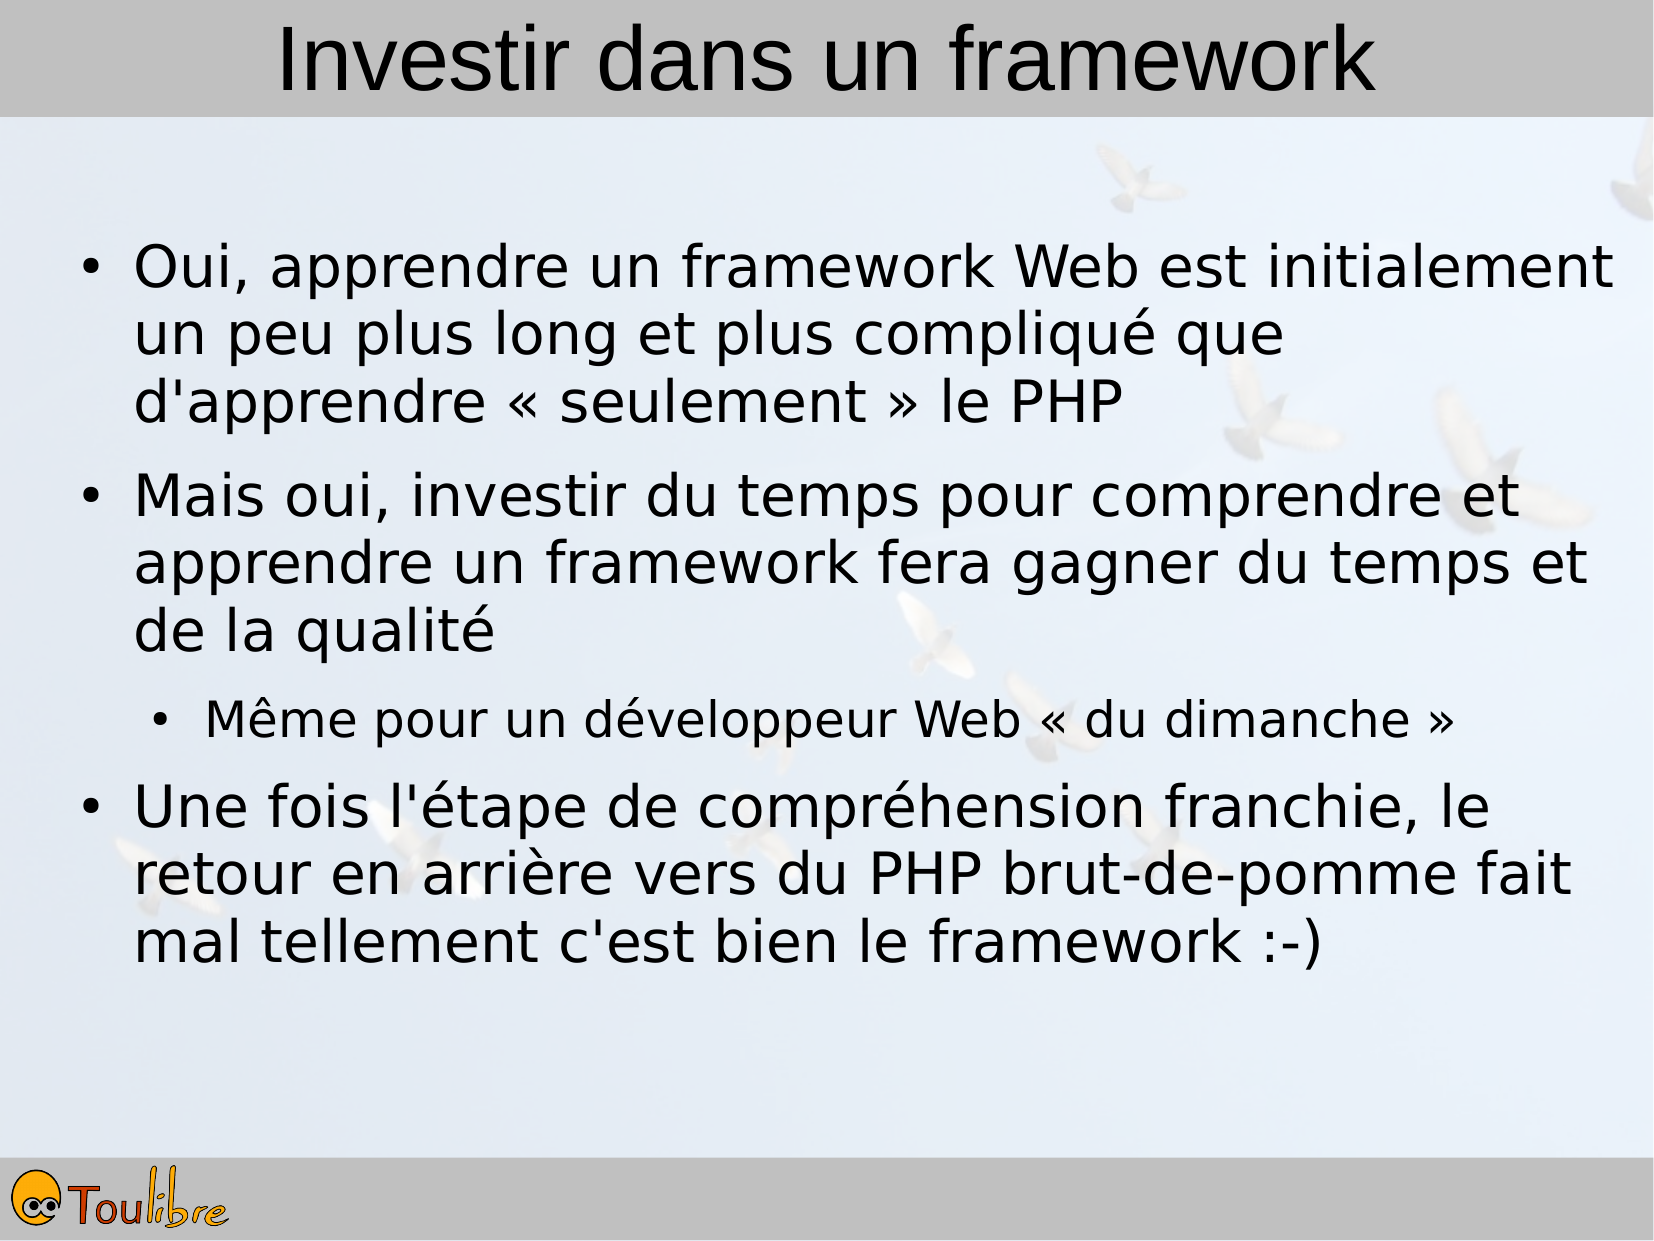

# Investir dans un framework
Oui, apprendre un framework Web est initialement un peu plus long et plus compliqué que d'apprendre « seulement » le PHP
Mais oui, investir du temps pour comprendre et apprendre un framework fera gagner du temps et de la qualité
Même pour un développeur Web « du dimanche »
Une fois l'étape de compréhension franchie, le retour en arrière vers du PHP brut-de-pomme fait mal tellement c'est bien le framework :-)